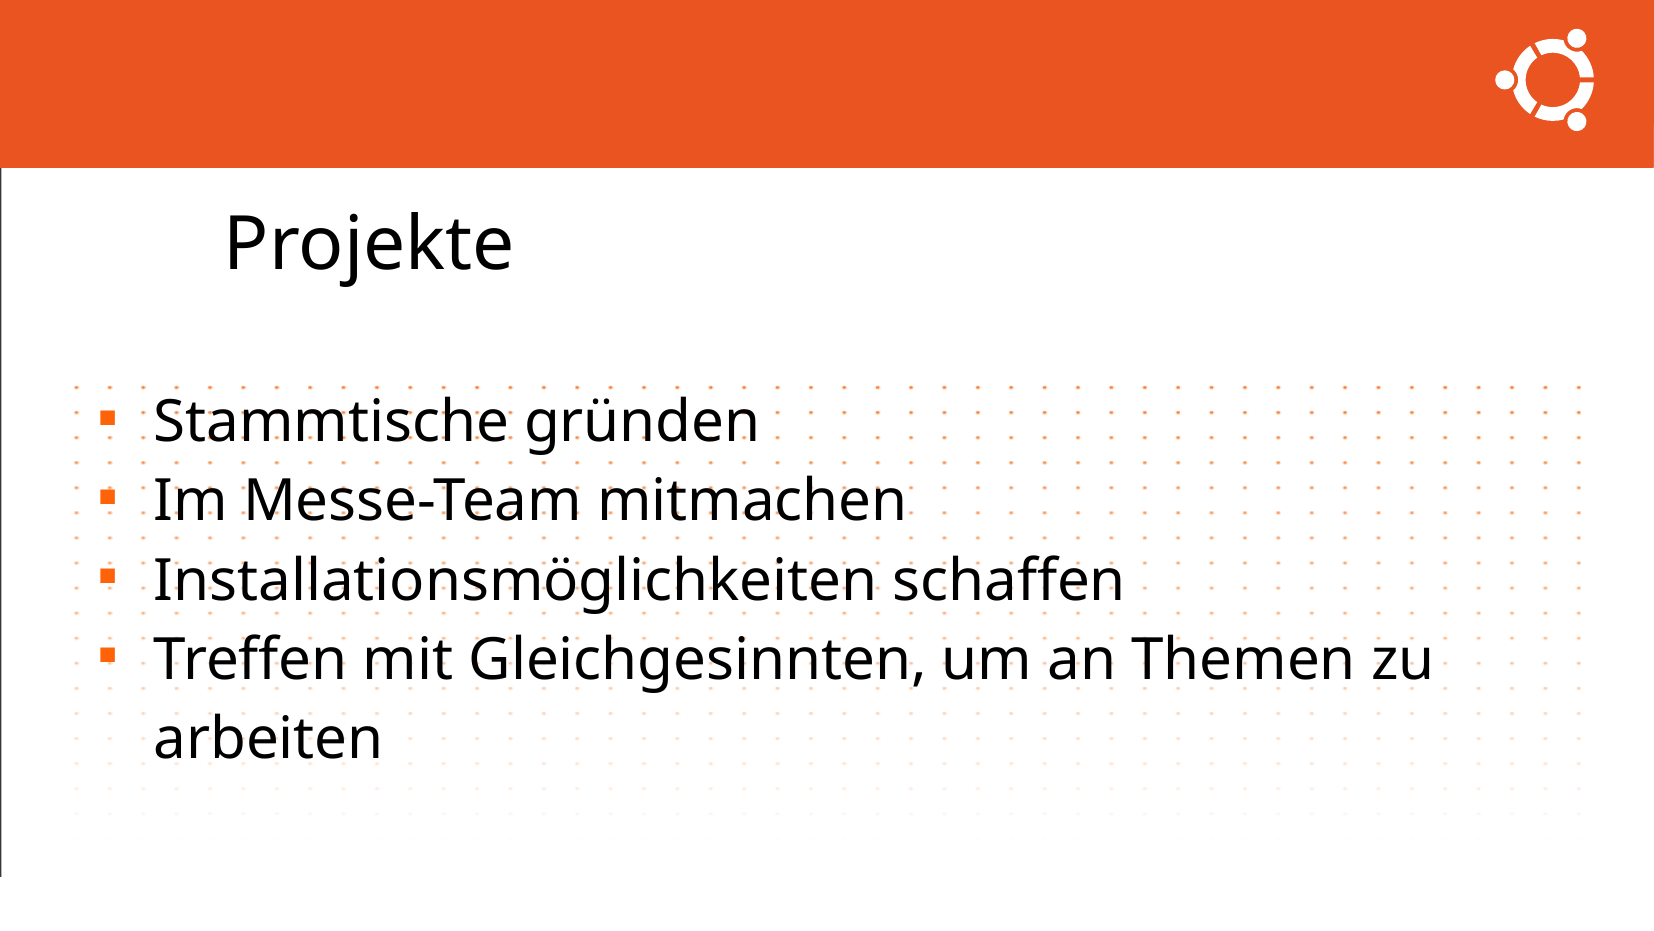

Projekte
# Stammtische gründen
Im Messe-Team mitmachen
Installationsmöglichkeiten schaffen
Treffen mit Gleichgesinnten, um an Themen zu arbeiten